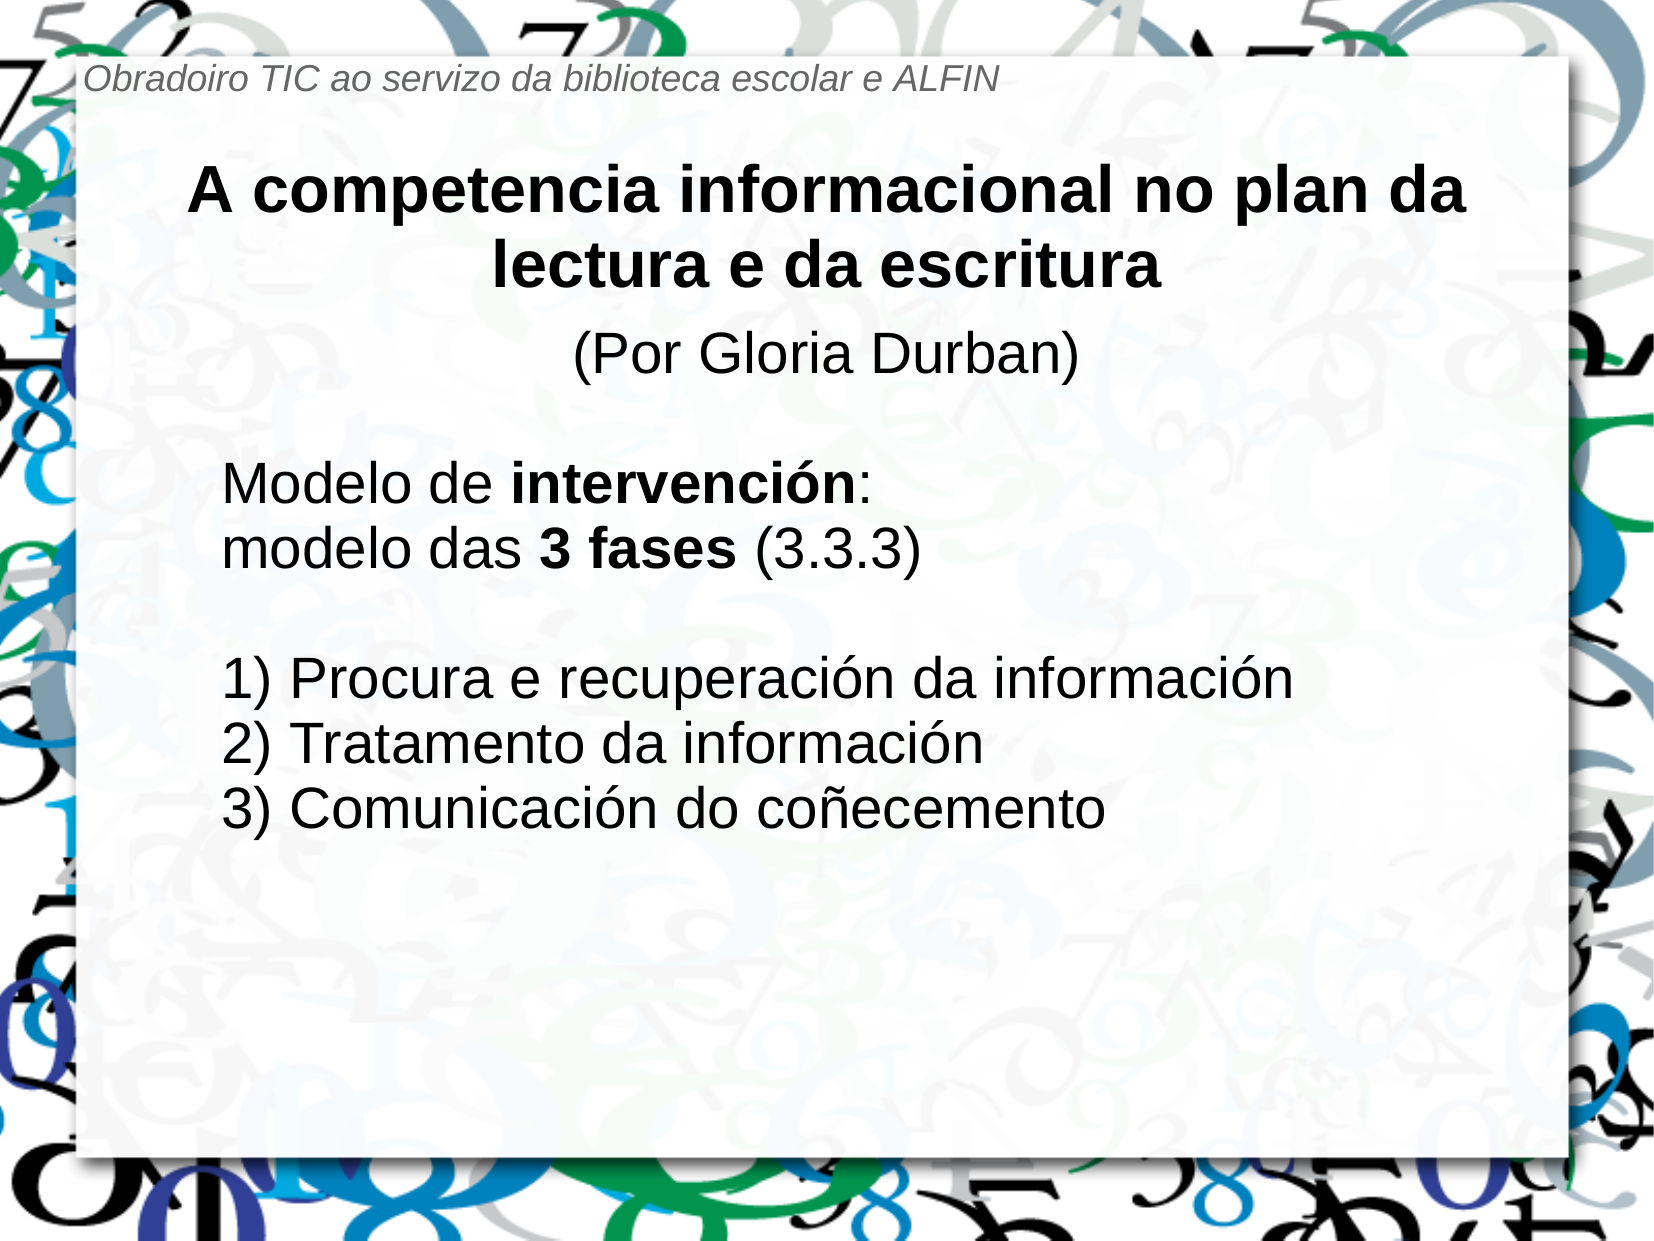

Obradoiro TIC ao servizo da biblioteca escolar e ALFIN
A competencia informacional no plan da lectura e da escritura
(Por Gloria Durban)
Modelo de intervención:
modelo das 3 fases (3.3.3)
 Procura e recuperación da información
 Tratamento da información
 Comunicación do coñecemento